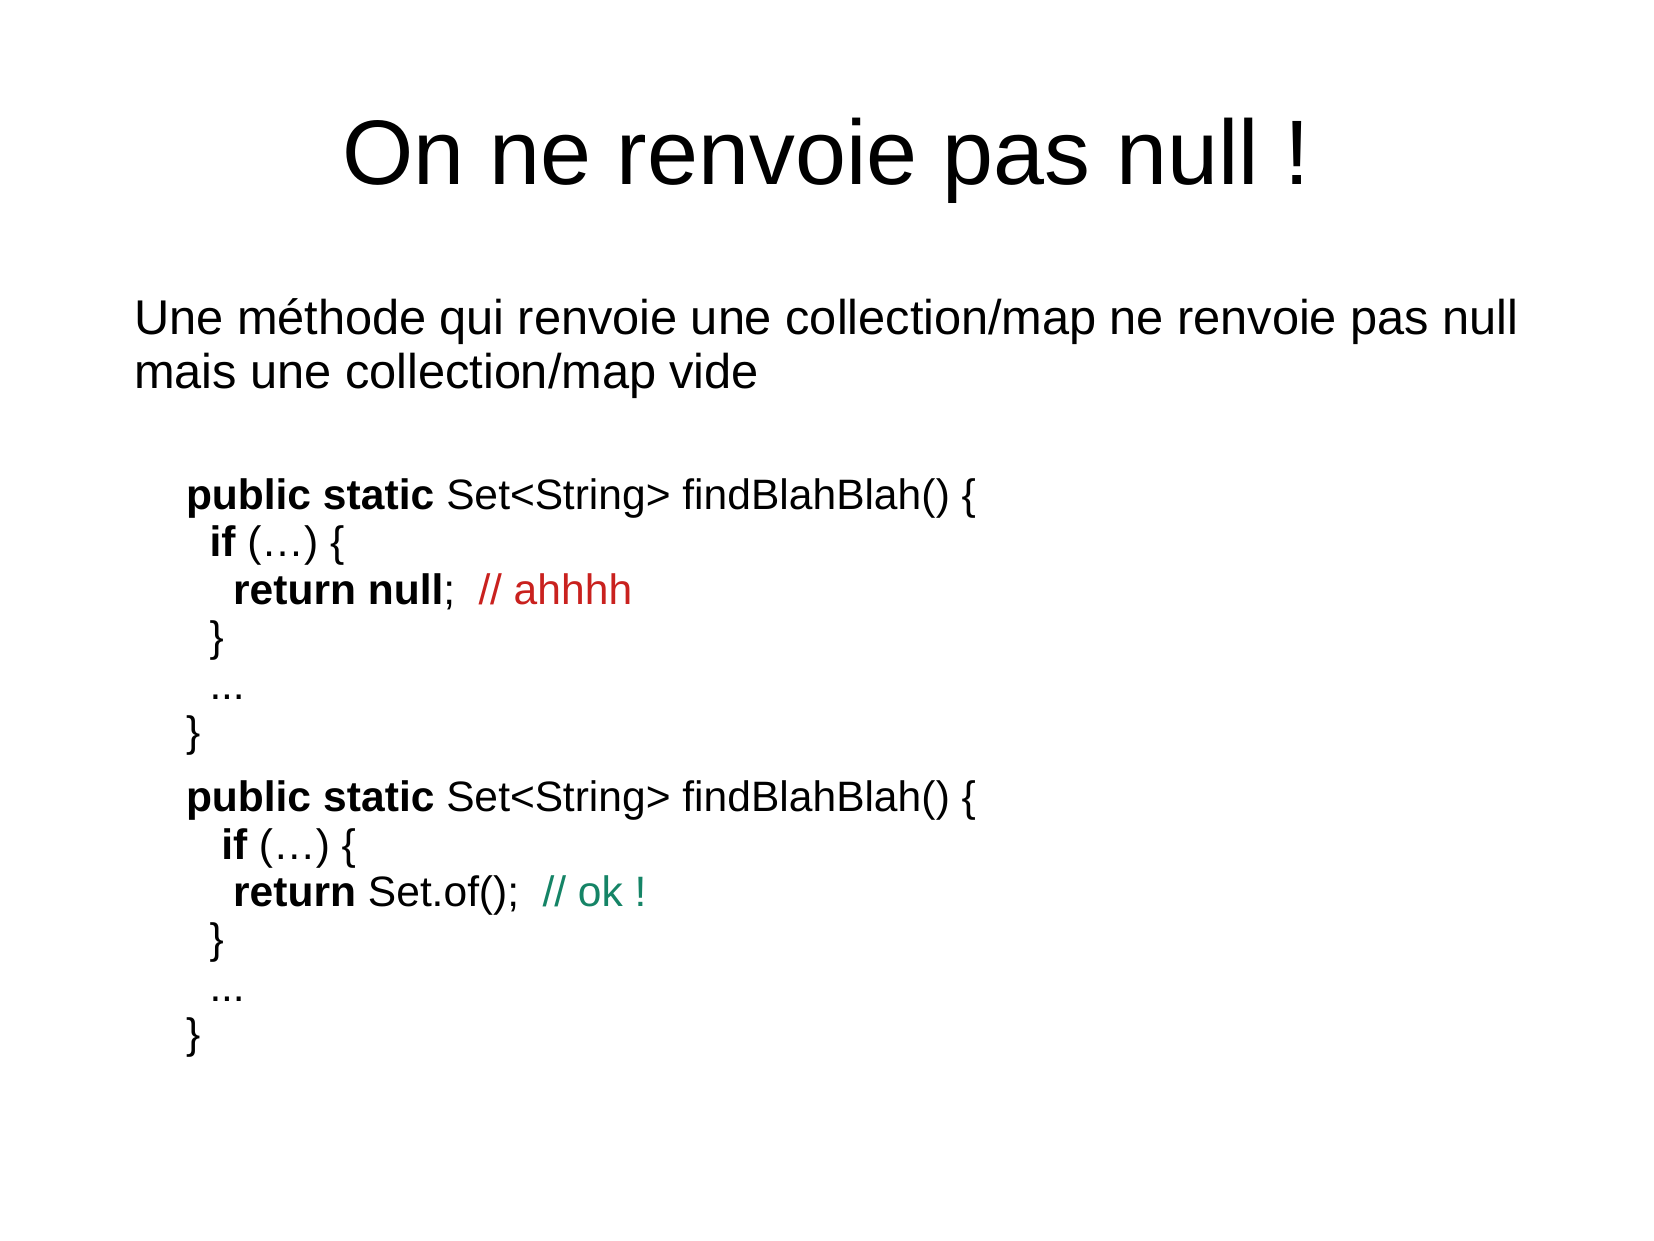

# On ne renvoie pas null !
Une méthode qui renvoie une collection/map ne renvoie pas null mais une collection/map vide
public static Set<String> findBlahBlah() {
 if (…) {
 return null; // ahhhh
 }
 ...
}
public static Set<String> findBlahBlah() {
 if (…) {
 return Set.of(); // ok !
 }
 ...
}